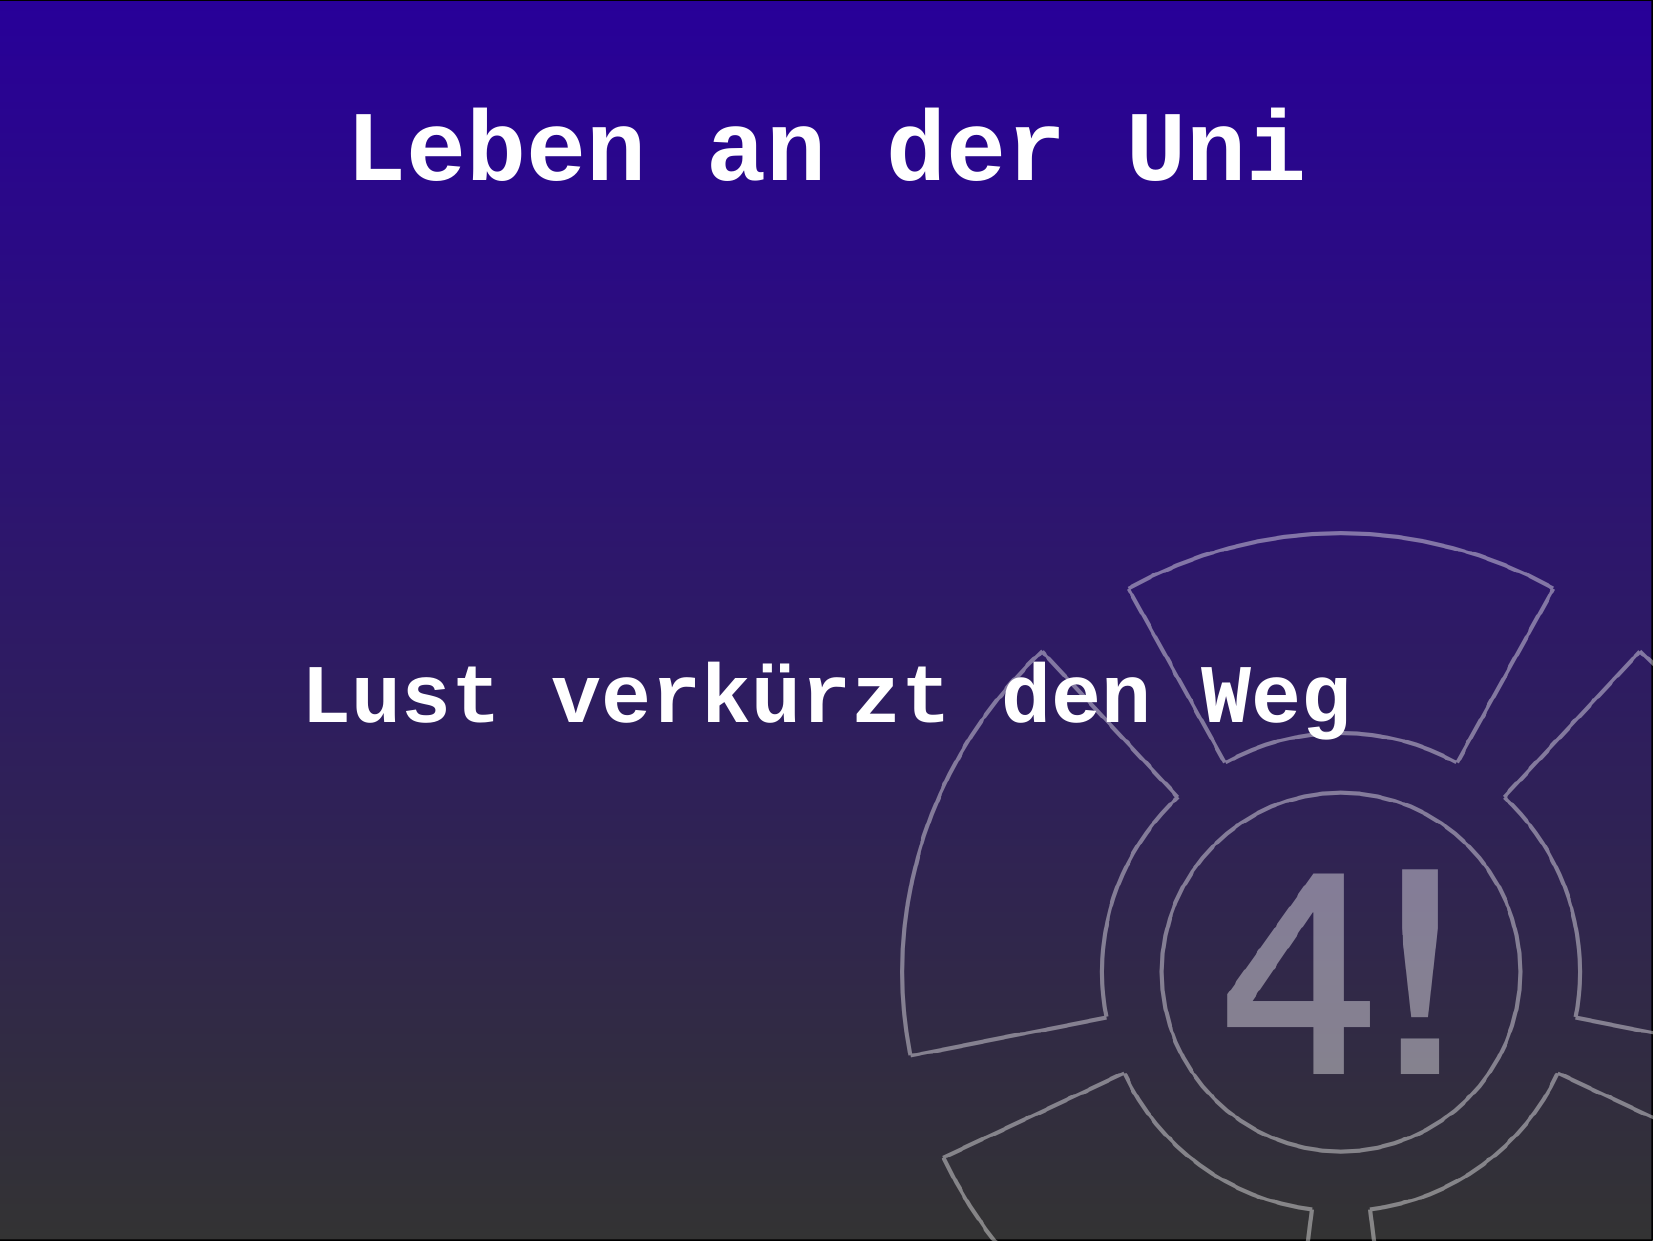

# Leben an der Uni
Lust verkürzt den Weg